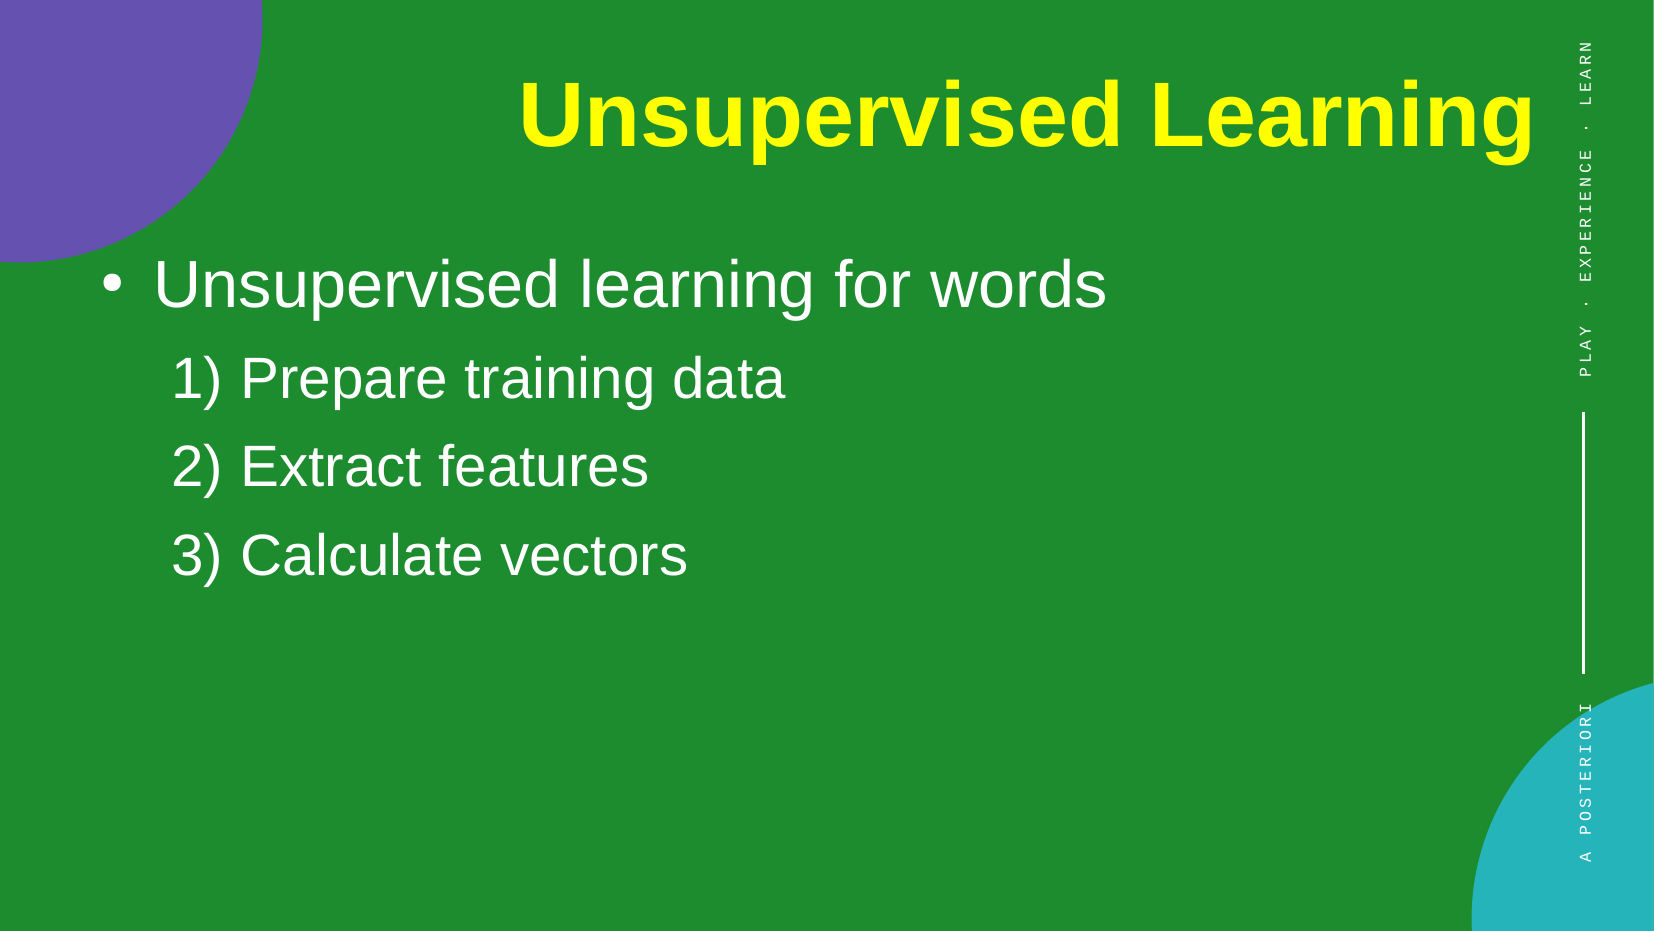

# Unsupervised Learning
Unsupervised learning for words
 Prepare training data
 Extract features
 Calculate vectors